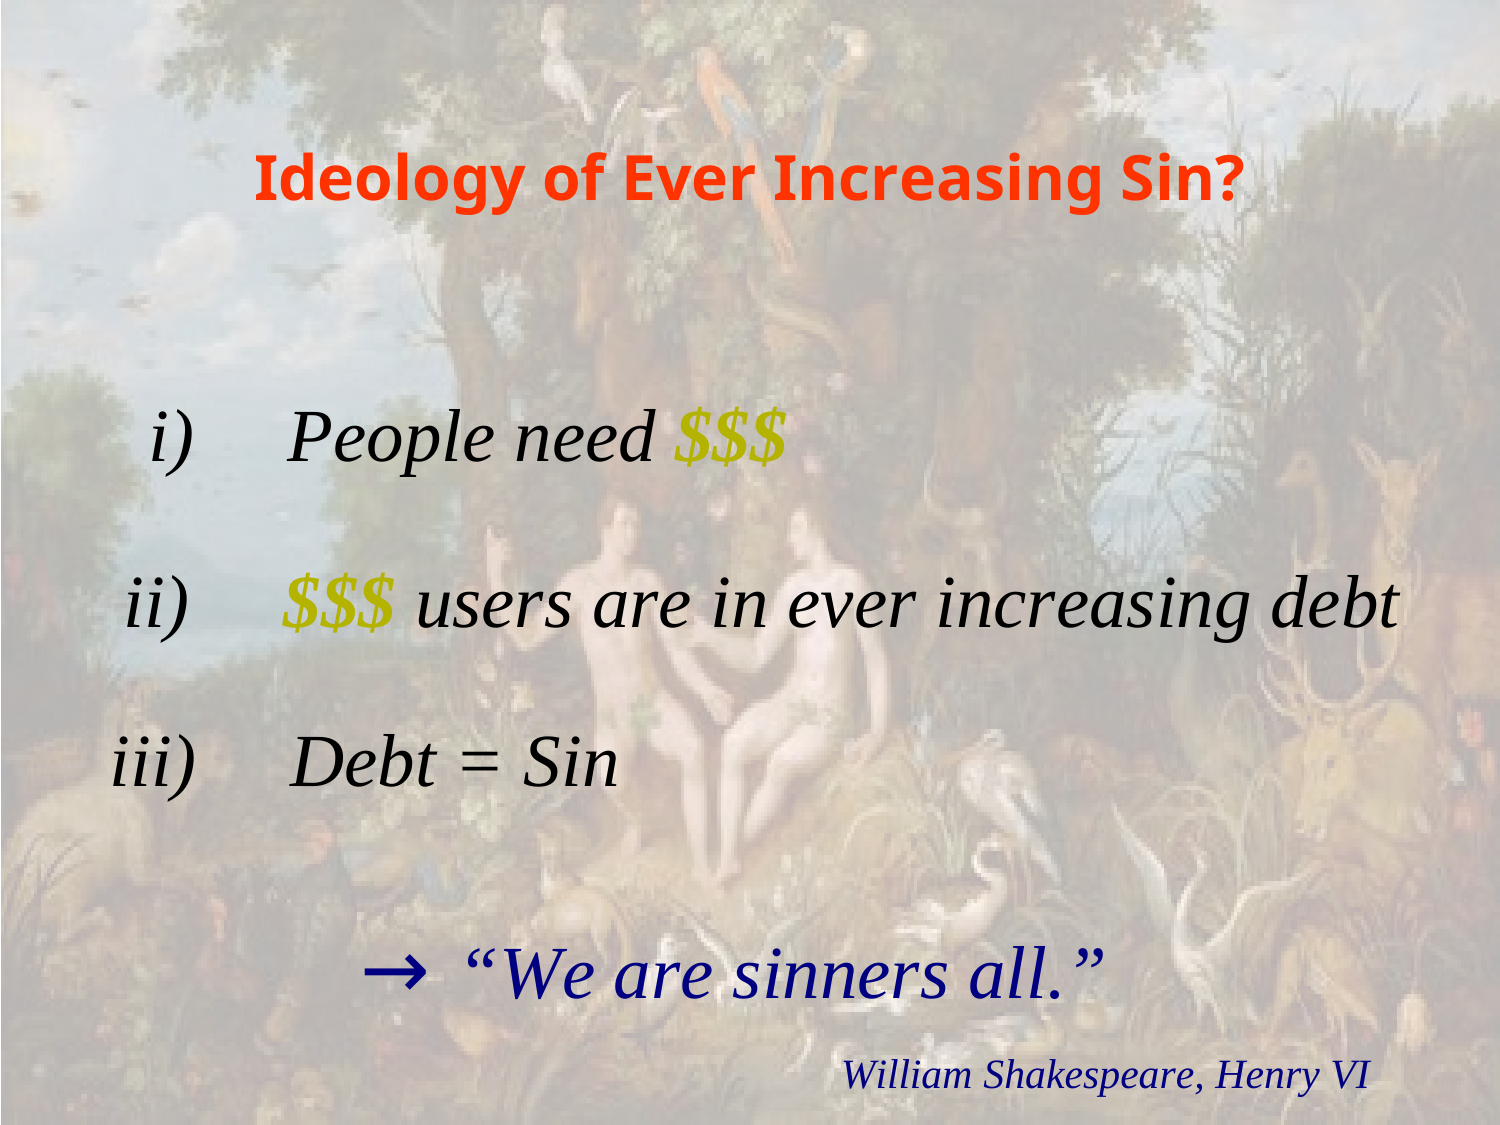

# Ideology of Ever Increasing Sin?
 i) People need $$$
ii) $$$ users are in ever increasing debt
 iii) Debt = Sin
→ “We are sinners all.”
William Shakespeare, Henry VI